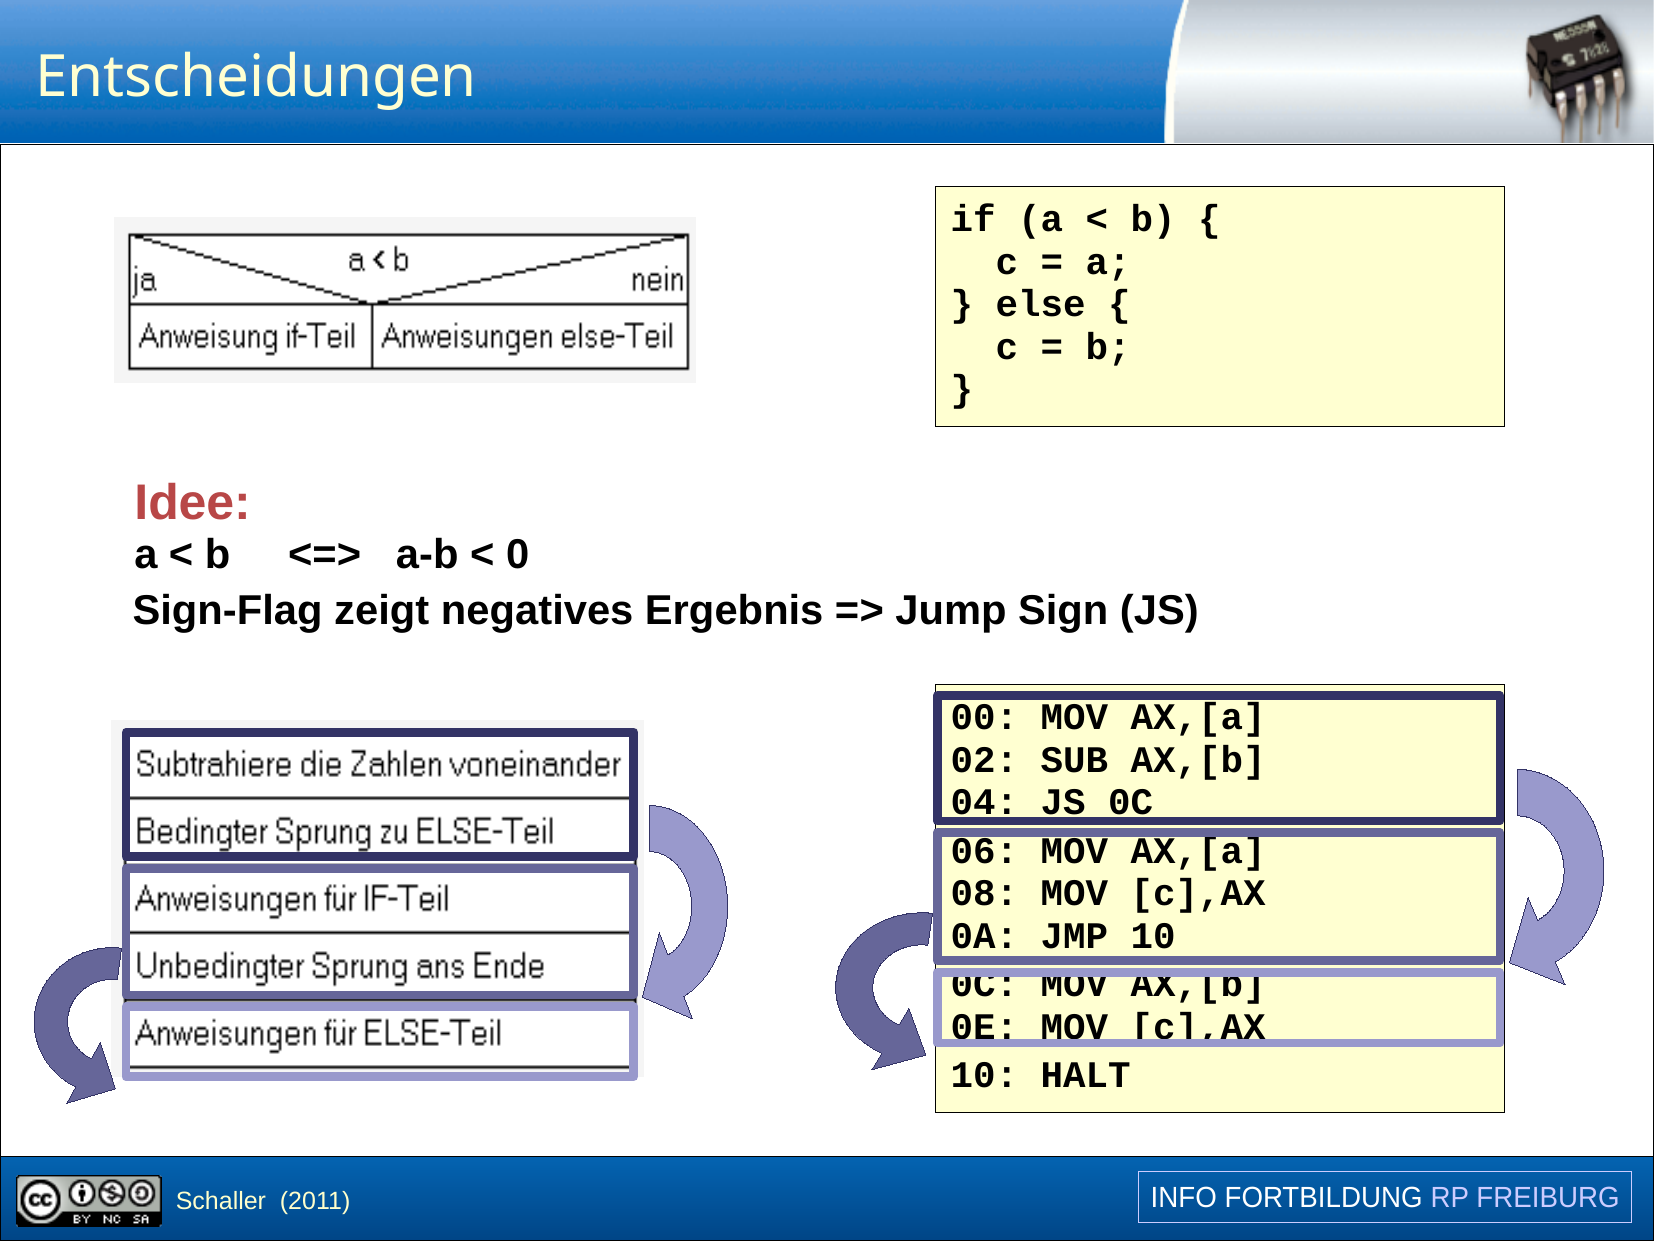

# Entscheidungen
if (a < b) {
 c = a;
} else {
 c = b;
}
Idee:
a < b <=> a-b < 0
Sign-Flag zeigt negatives Ergebnis => Jump Sign (JS)
00: MOV AX,[a]
02: SUB AX,[b]
04: JS 0C
06: MOV AX,[a]
08: MOV [c],AX
0A: JMP 10
0C: MOV AX,[b]
0E: MOV [c],AX
10: HALT